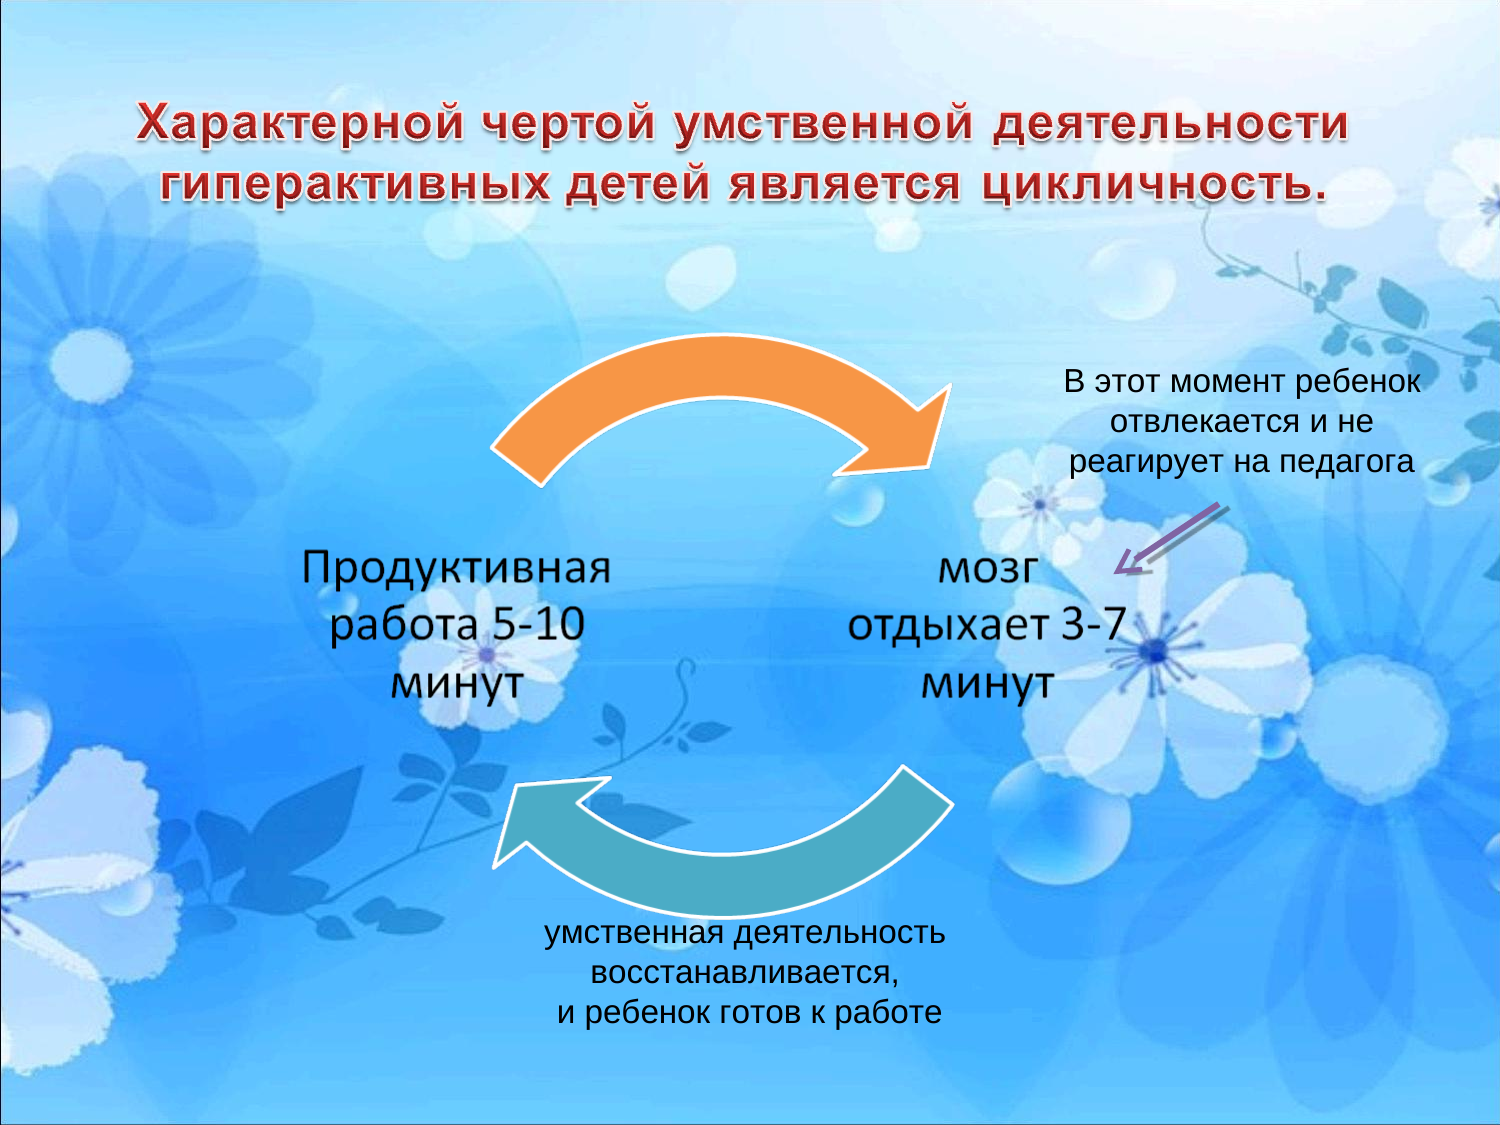

В этот момент ребенок отвлекается и не реагирует на педагога
умственная деятельность
восстанавливается,
и ребенок готов к работе